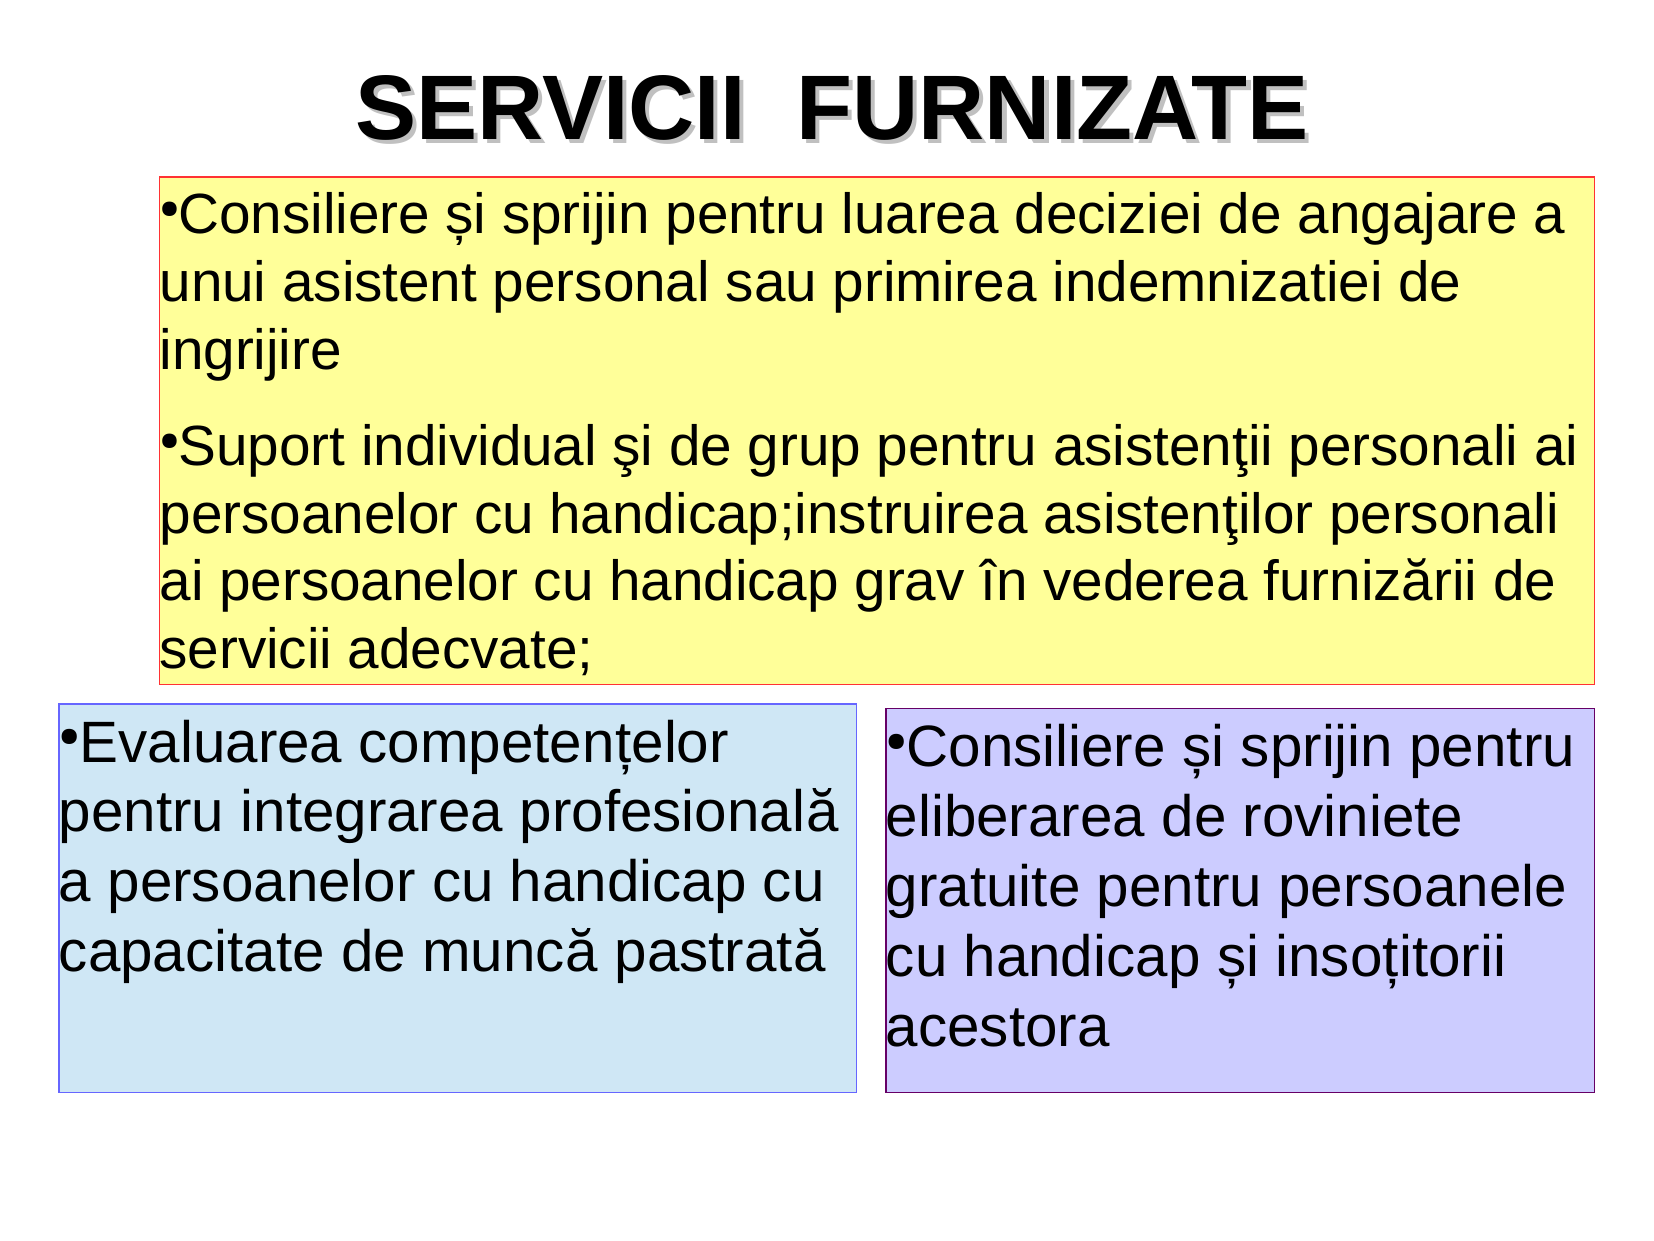

# SERVICII FURNIZATE
Consiliere și sprijin pentru luarea deciziei de angajare a unui asistent personal sau primirea indemnizatiei de ingrijire
Suport individual şi de grup pentru asistenţii personali ai persoanelor cu handicap;instruirea asistenţilor personali ai persoanelor cu handicap grav în vederea furnizării de servicii adecvate;
Evaluarea competențelor pentru integrarea profesională a persoanelor cu handicap cu capacitate de muncă pastrată
Consiliere și sprijin pentru eliberarea de roviniete gratuite pentru persoanele cu handicap și insoțitorii acestora